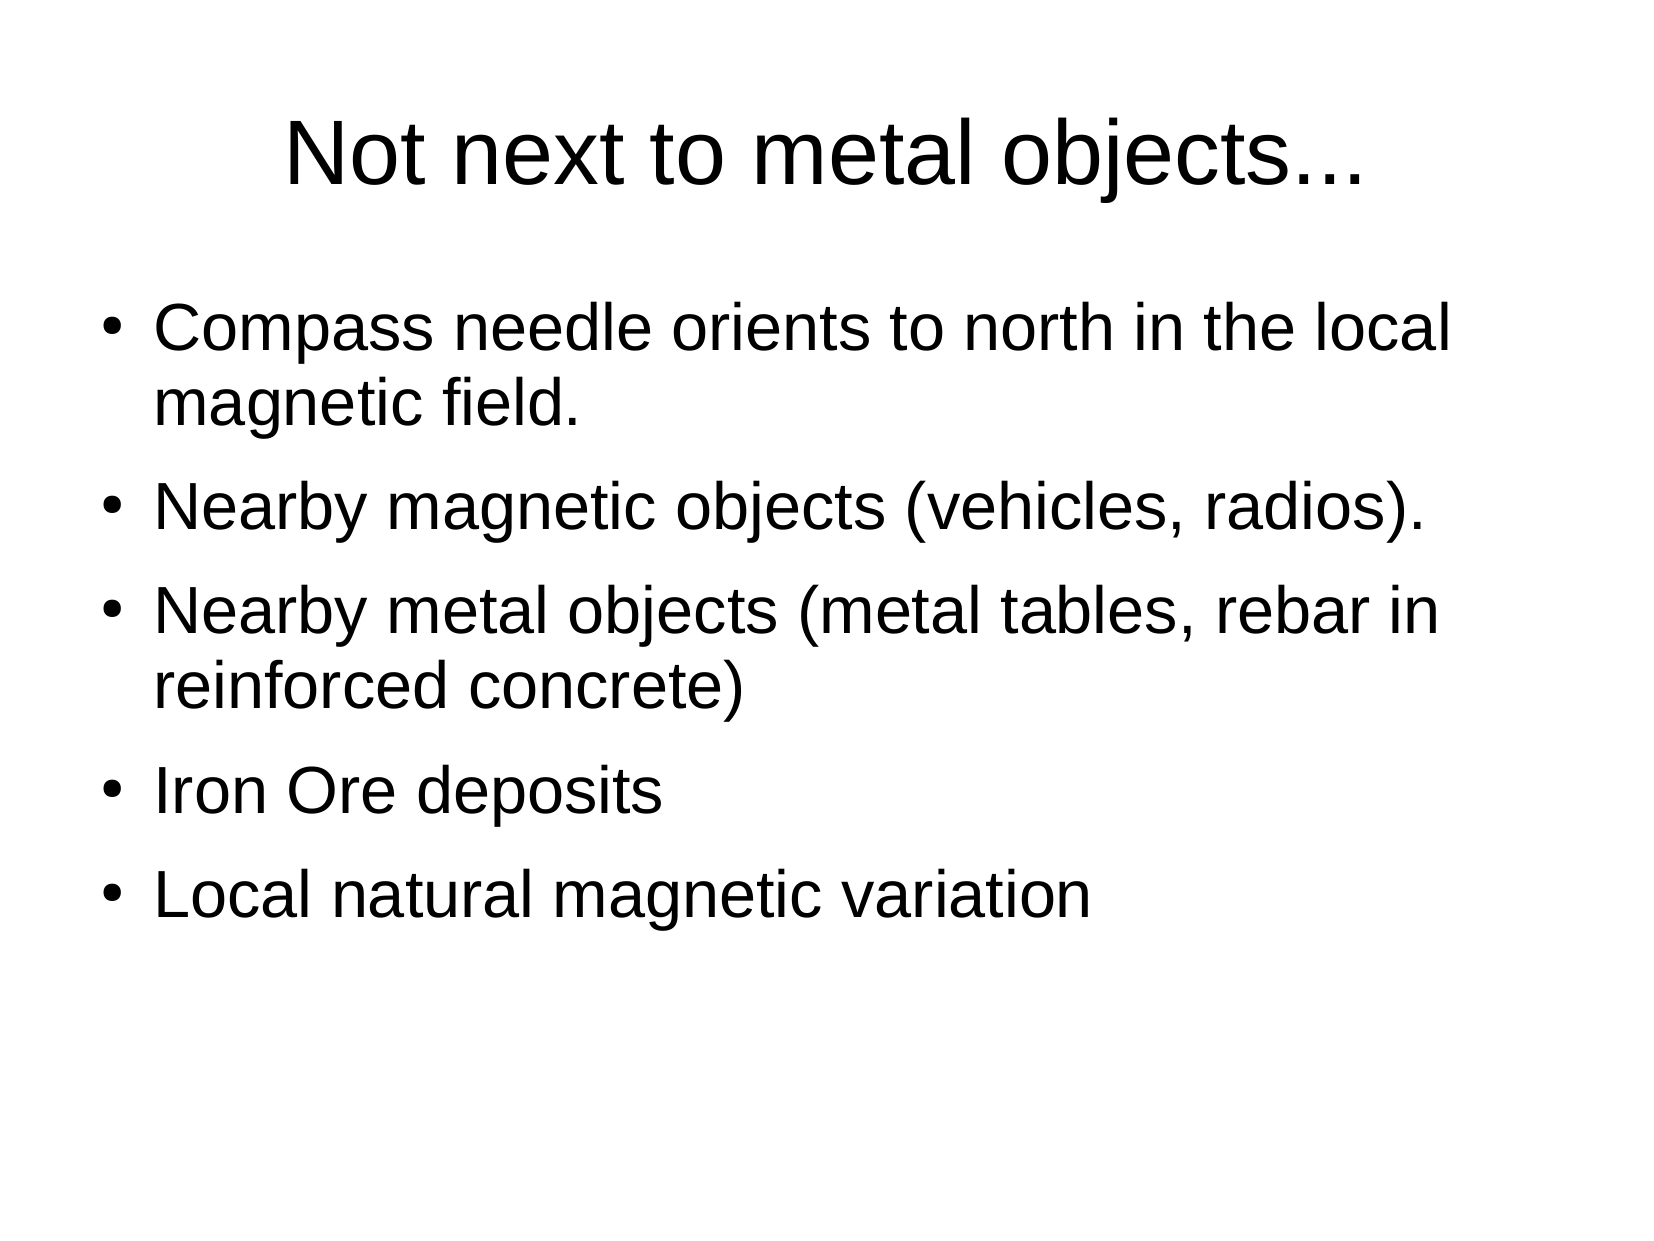

# Not next to metal objects...
Compass needle orients to north in the local magnetic field.
Nearby magnetic objects (vehicles, radios).
Nearby metal objects (metal tables, rebar in reinforced concrete)
Iron Ore deposits
Local natural magnetic variation